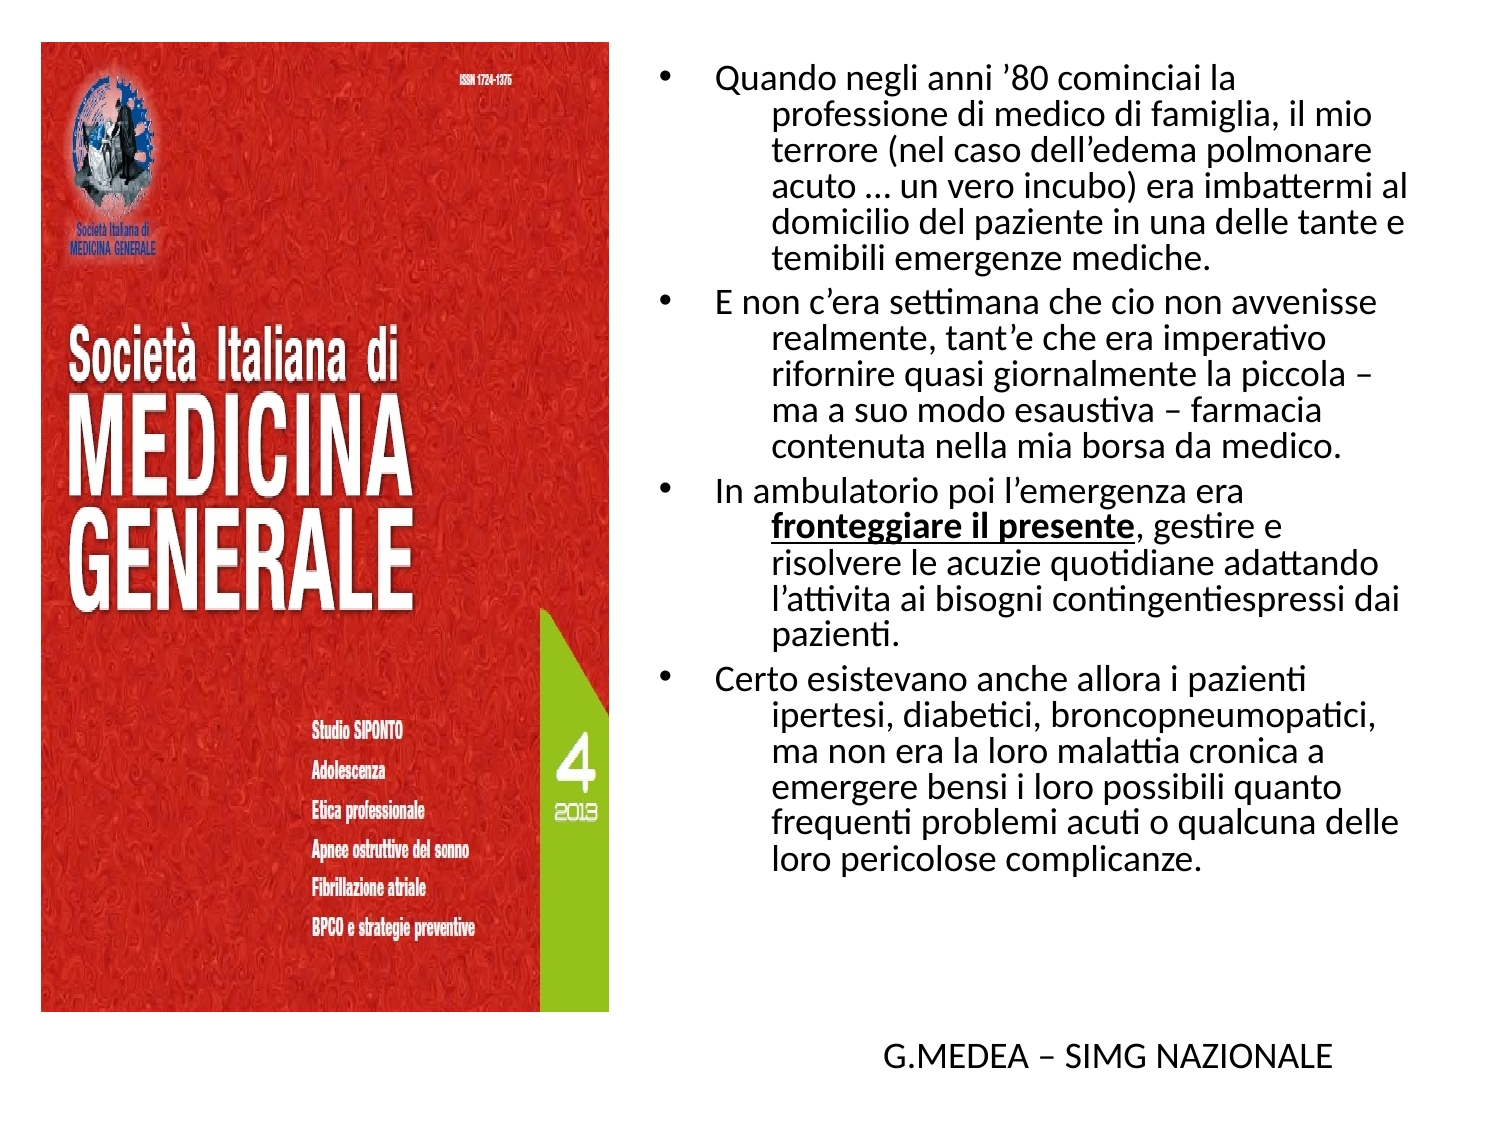

#
Quando negli anni ’80 cominciai la professione di medico di famiglia, il mio terrore (nel caso dell’edema polmonare acuto … un vero incubo) era imbattermi al domicilio del paziente in una delle tante e temibili emergenze mediche.
E non c’era settimana che cio non avvenisse realmente, tant’e che era imperativo rifornire quasi giornalmente la piccola – ma a suo modo esaustiva – farmacia contenuta nella mia borsa da medico.
In ambulatorio poi l’emergenza era fronteggiare il presente, gestire e risolvere le acuzie quotidiane adattando l’attivita ai bisogni contingentiespressi dai pazienti.
Certo esistevano anche allora i pazienti ipertesi, diabetici, broncopneumopatici, ma non era la loro malattia cronica a emergere bensi i loro possibili quanto frequenti problemi acuti o qualcuna delle loro pericolose complicanze.
G.MEDEA – SIMG NAZIONALE